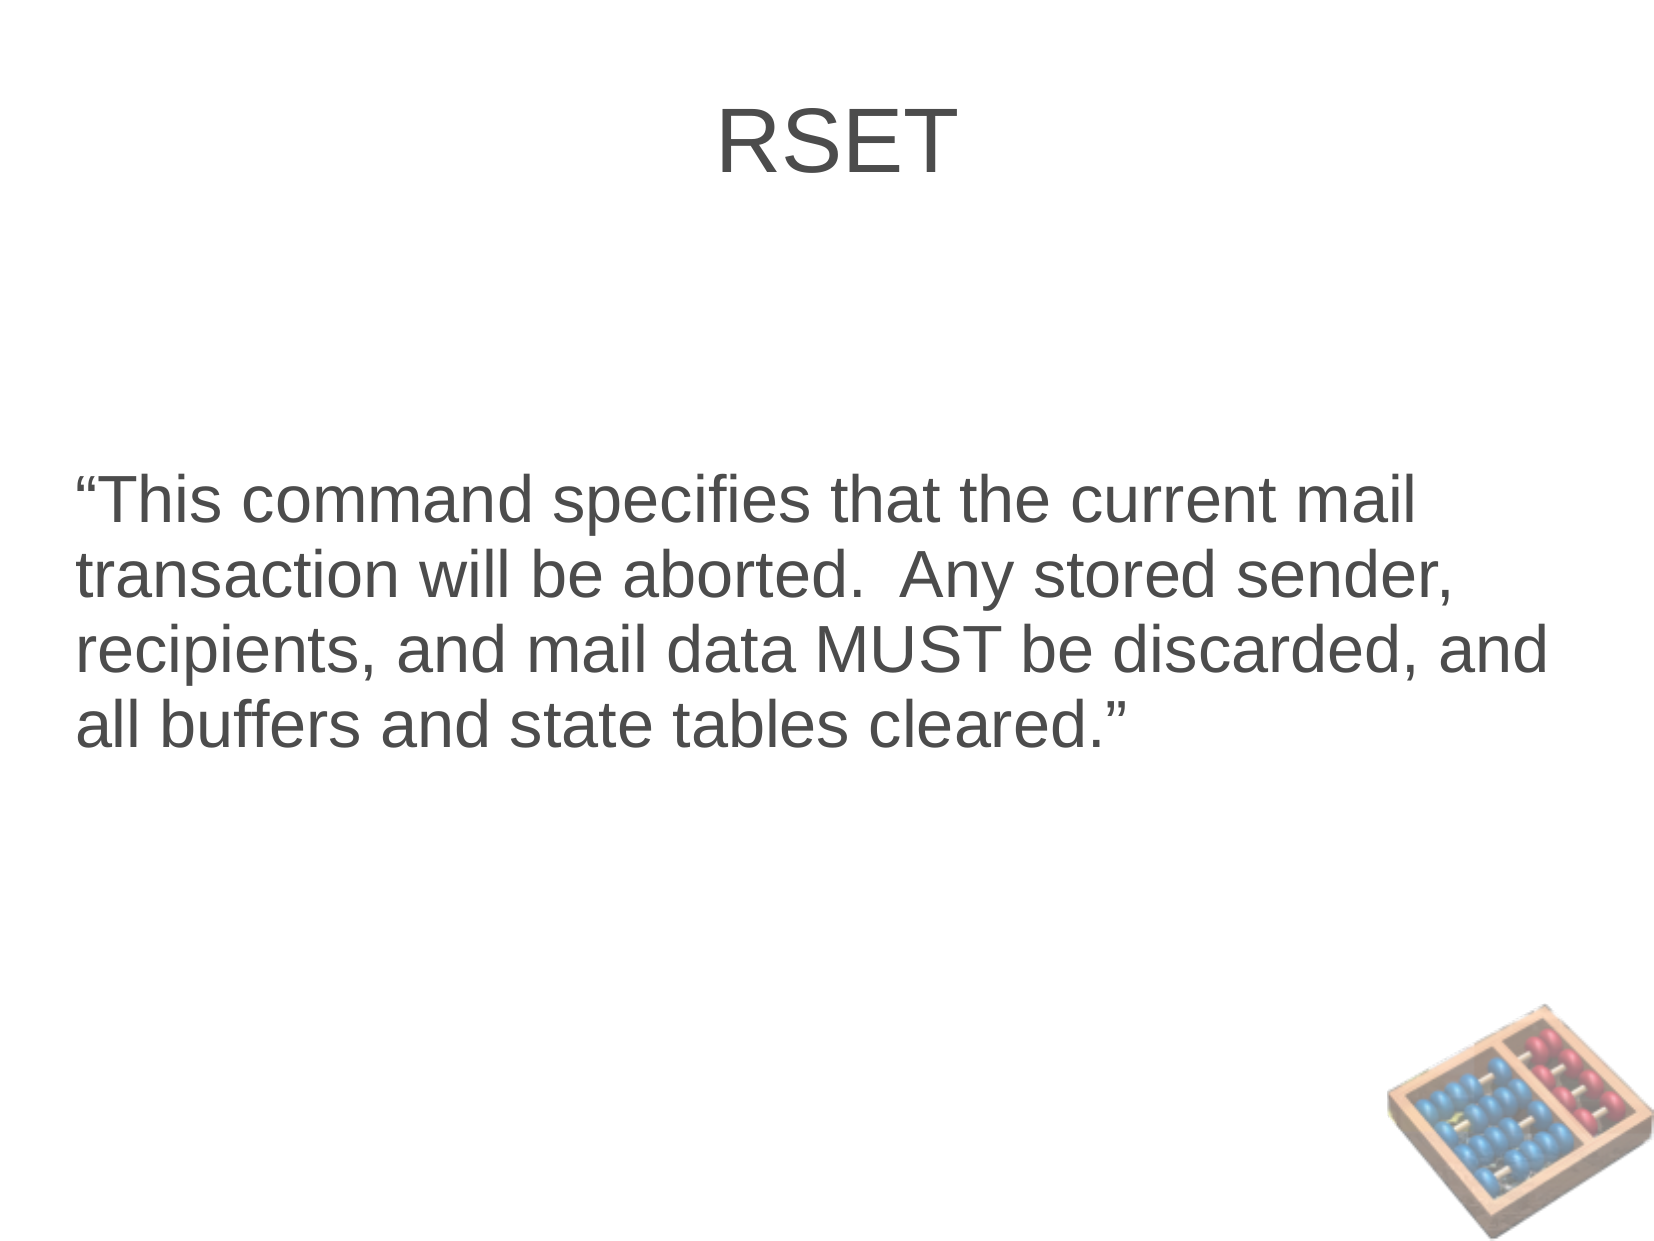

# RSET
“This command specifies that the current mail transaction will be aborted. Any stored sender, recipients, and mail data MUST be discarded, and all buffers and state tables cleared.”